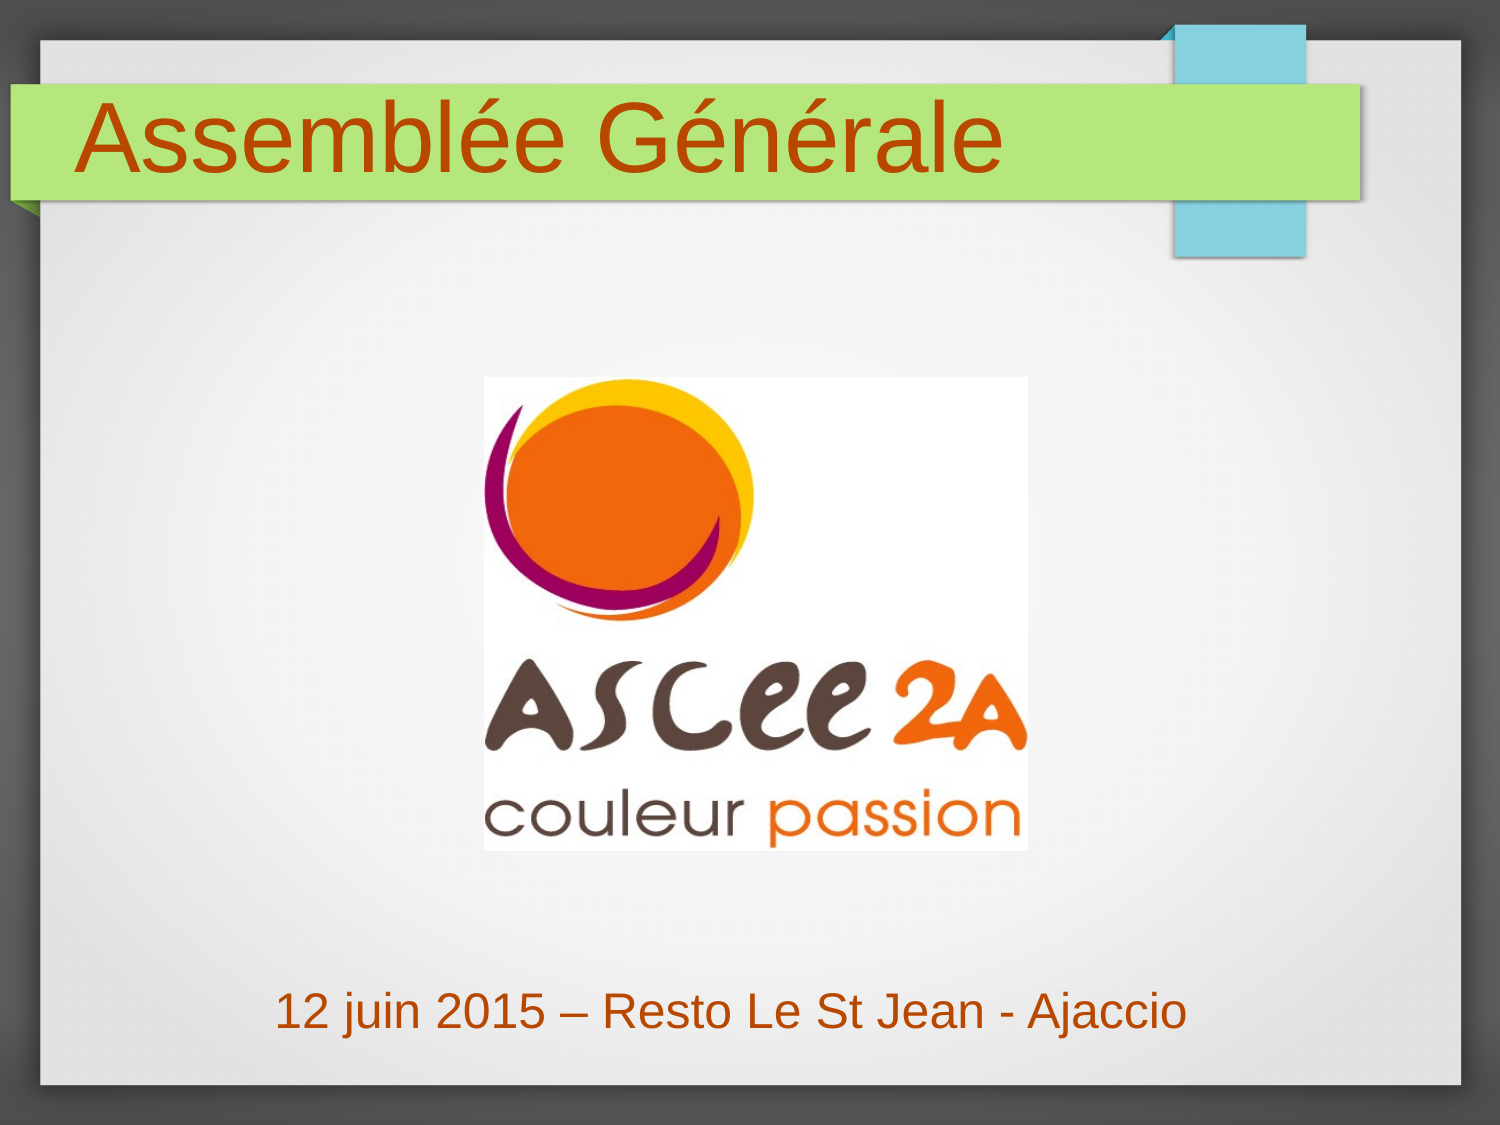

# Assemblée Générale
 12 juin 2015 – Resto Le St Jean - Ajaccio